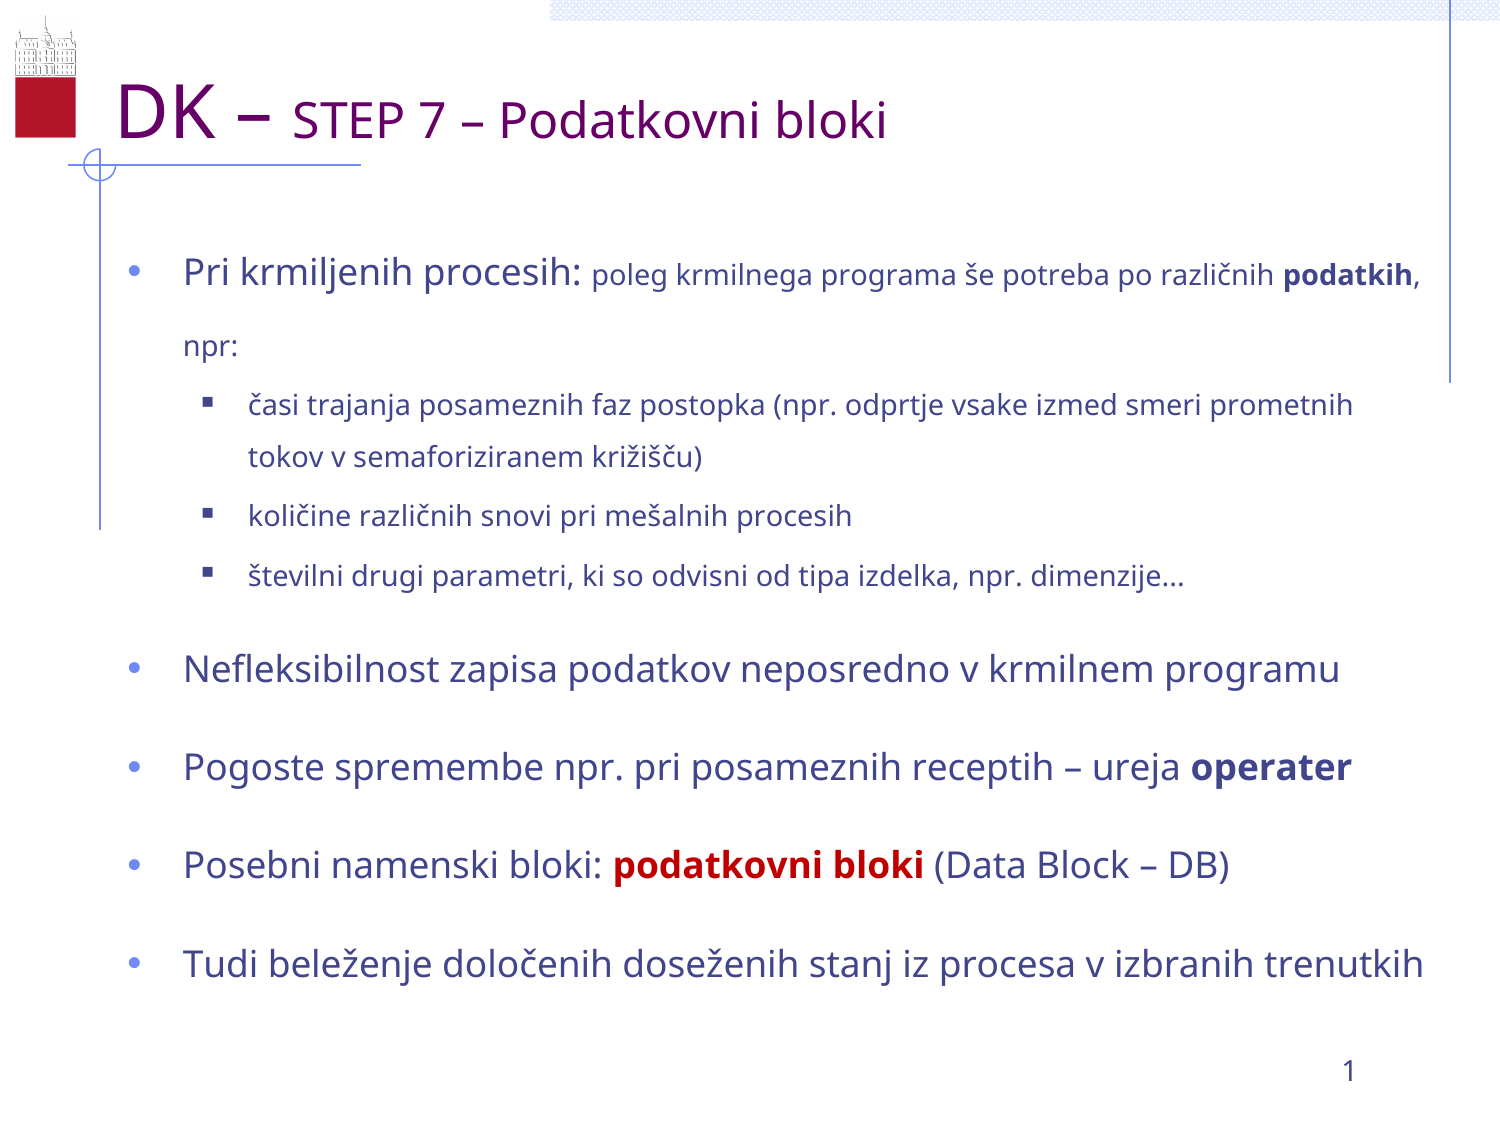

DK – STEP 7 – Podatkovni bloki
# Pri krmiljenih procesih: poleg krmilnega programa še potreba po različnih podatkih, npr:
časi trajanja posameznih faz postopka (npr. odprtje vsake izmed smeri prometnih tokov v semaforiziranem križišču)
količine različnih snovi pri mešalnih procesih
številni drugi parametri, ki so odvisni od tipa izdelka, npr. dimenzije...
Nefleksibilnost zapisa podatkov neposredno v krmilnem programu
Pogoste spremembe npr. pri posameznih receptih – ureja operater
Posebni namenski bloki: podatkovni bloki (Data Block – DB)
Tudi beleženje določenih doseženih stanj iz procesa v izbranih trenutkih